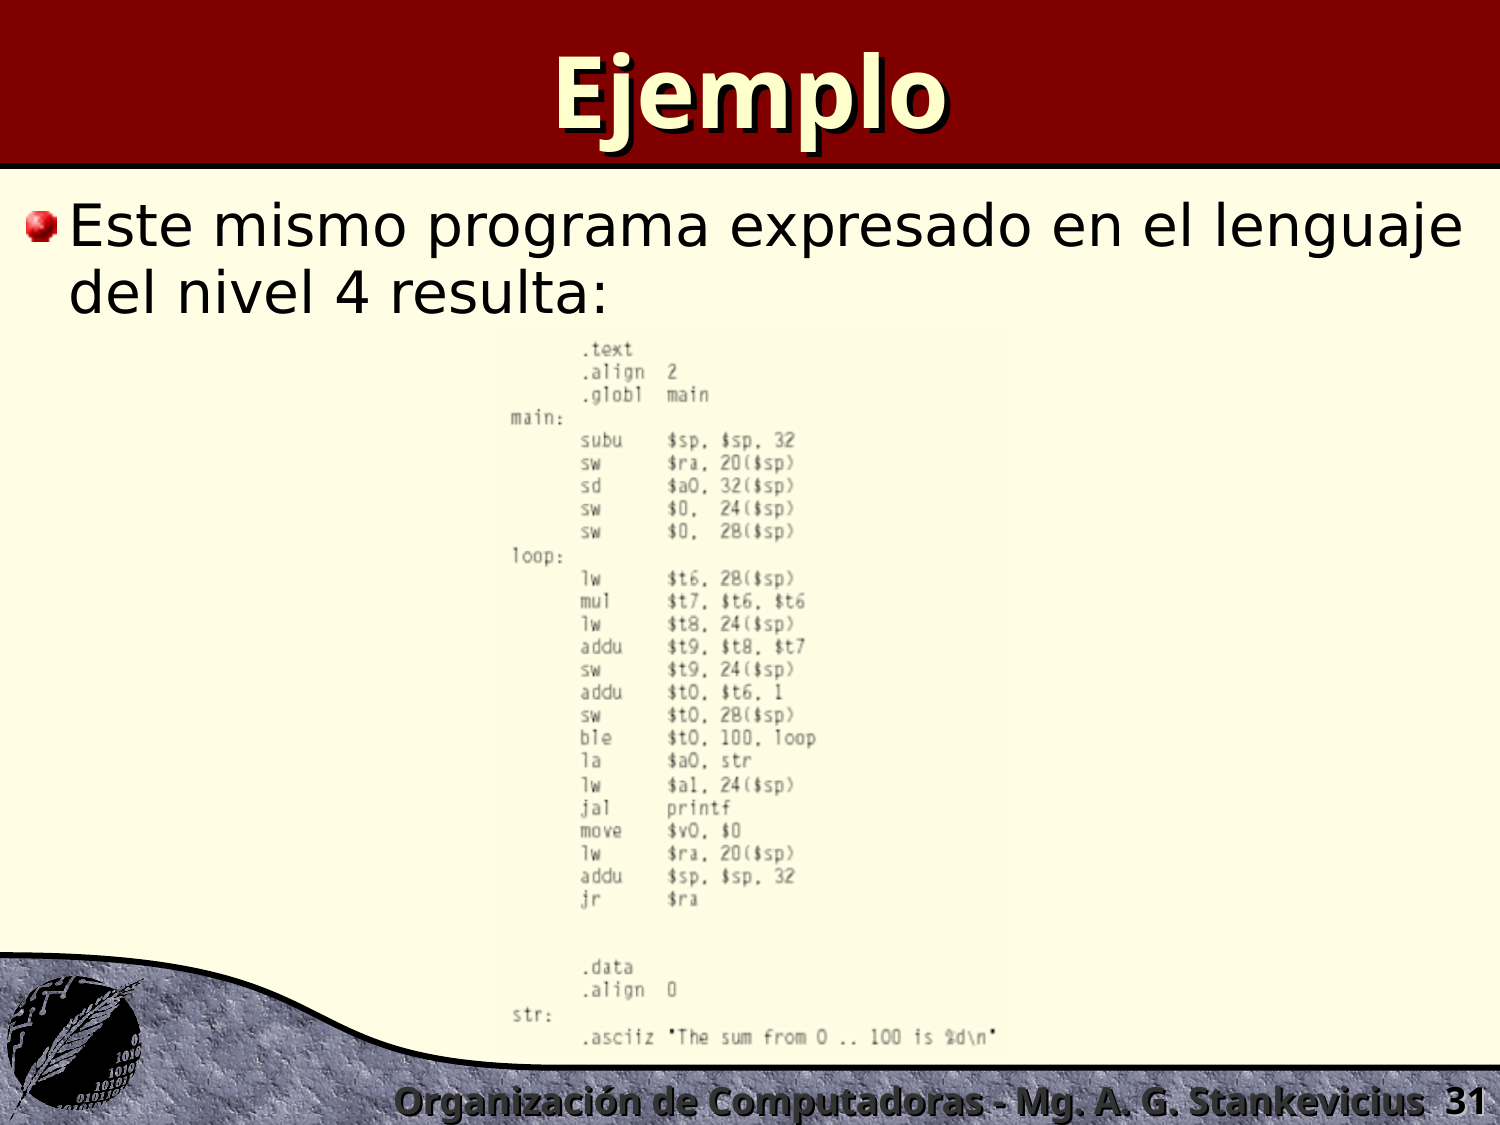

# Ejemplo
Este mismo programa expresado en el lenguaje
del nivel 4 resulta:
31